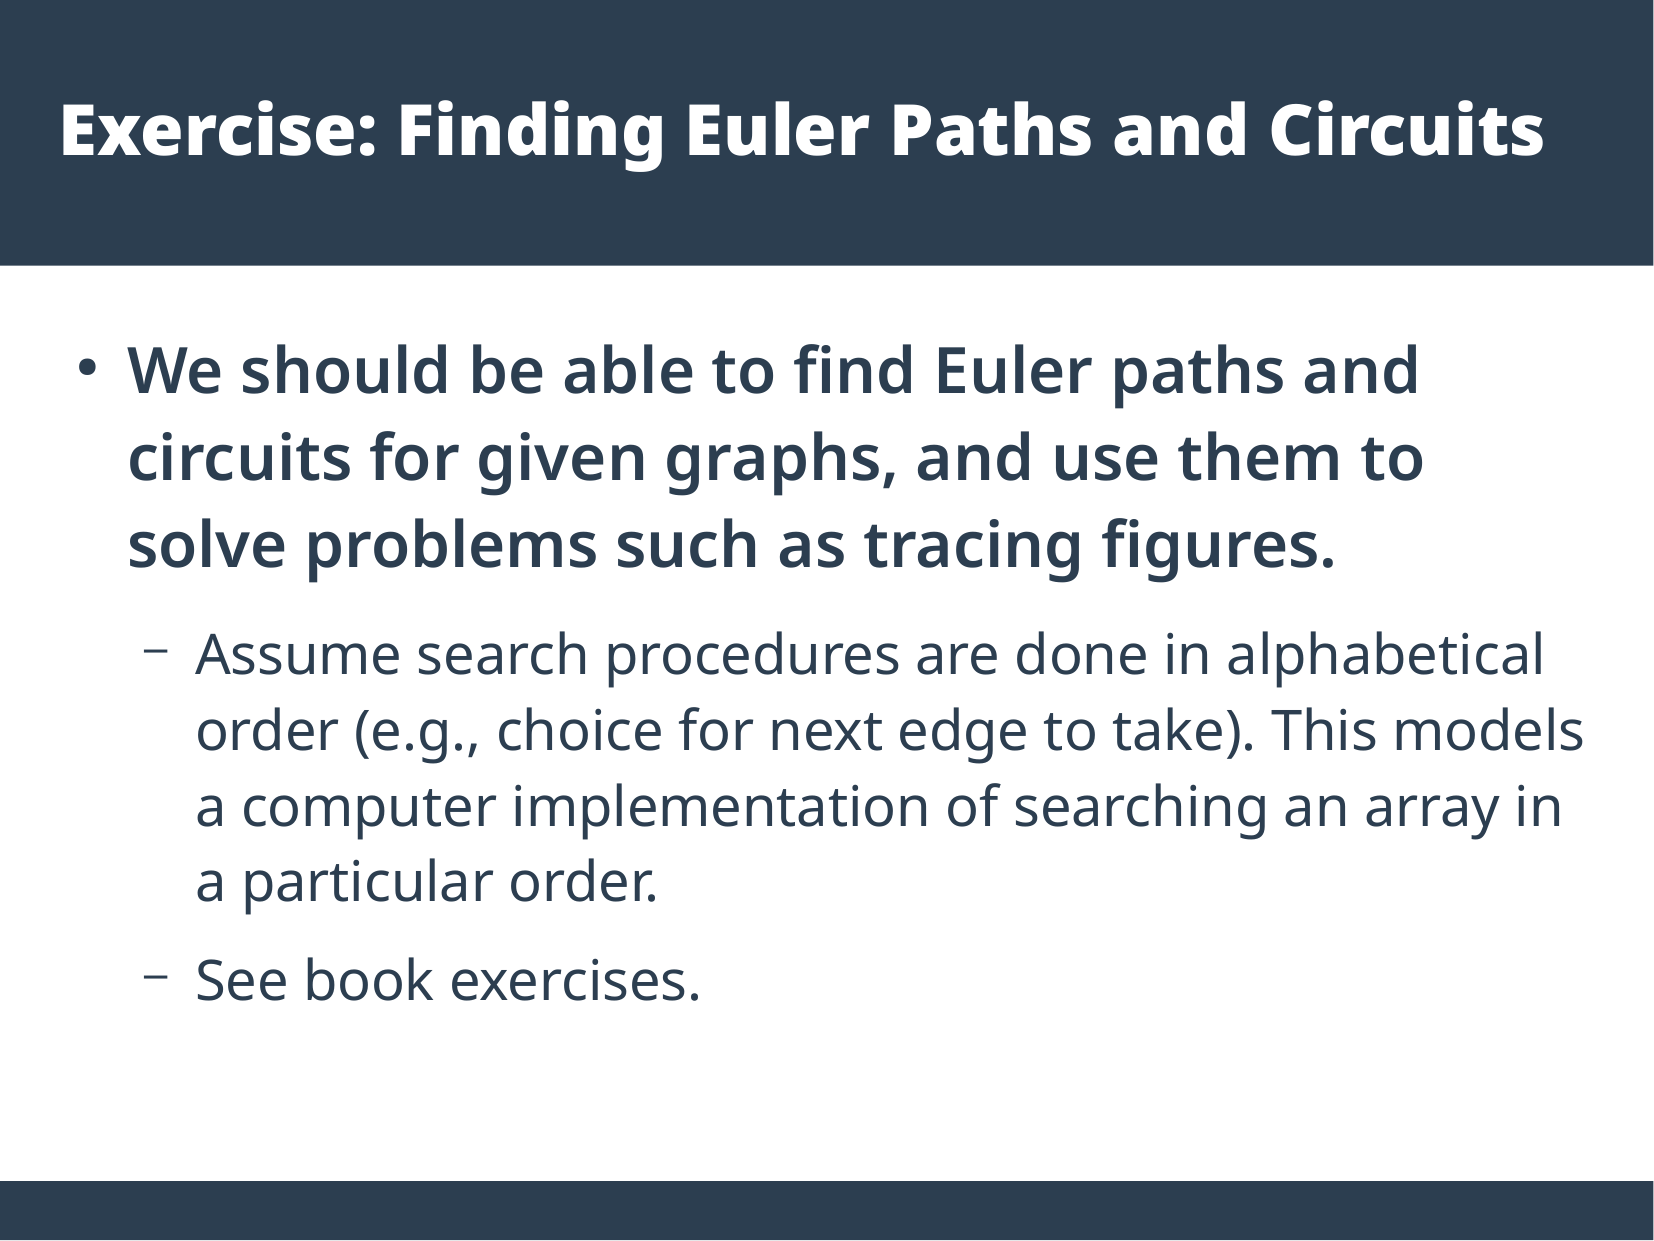

# Exercise: Finding Euler Paths and Circuits
We should be able to find Euler paths and circuits for given graphs, and use them to solve problems such as tracing figures.
Assume search procedures are done in alphabetical order (e.g., choice for next edge to take). This models a computer implementation of searching an array in a particular order.
See book exercises.